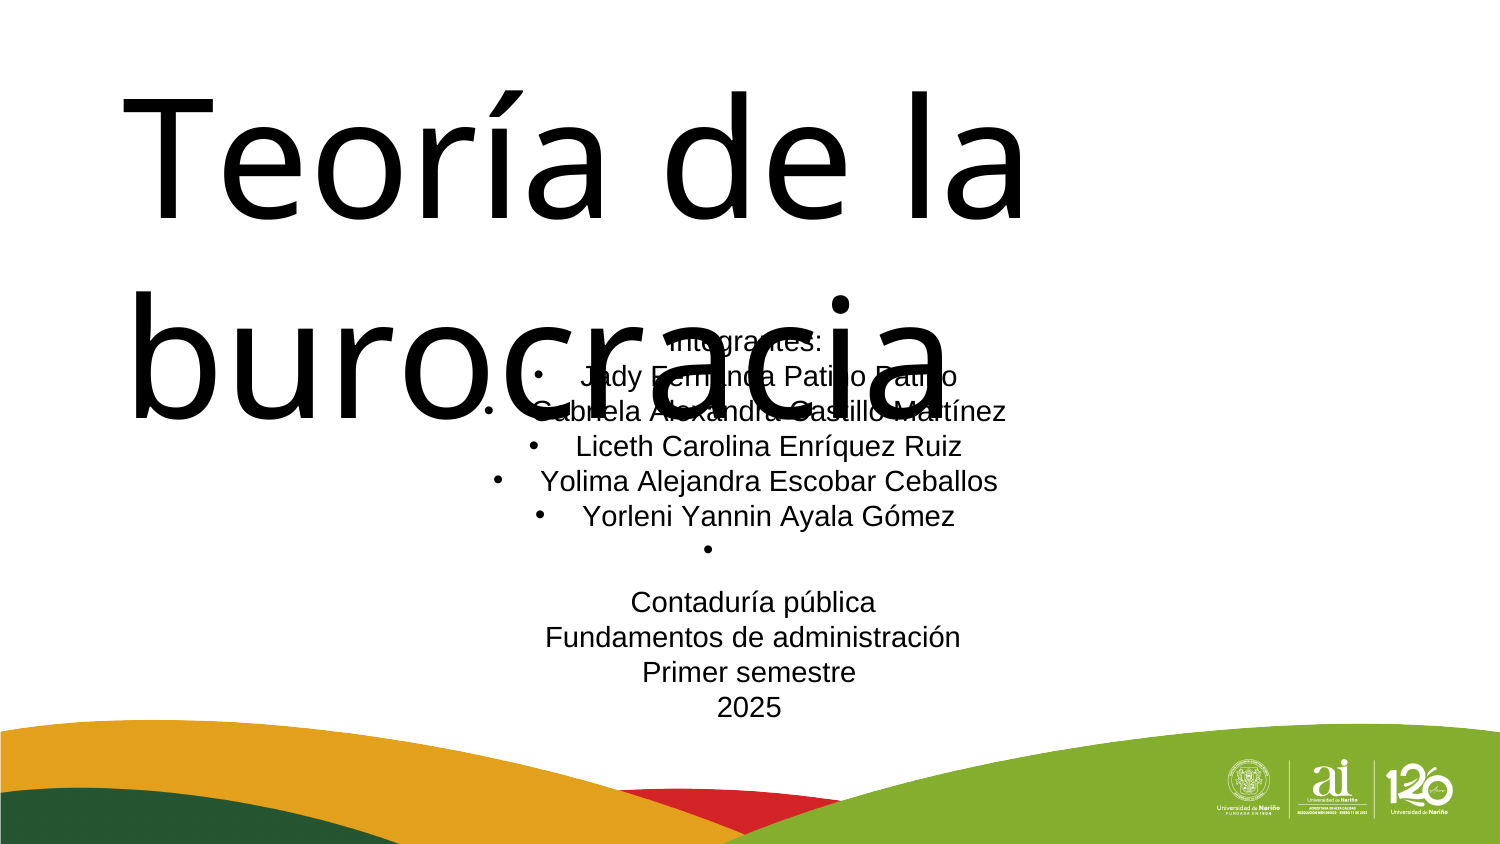

Teoría de la burocracia
Integrantes:
Jady Fernanda Patiño Patiño
Gabriela Alexandra Castillo Martínez
Liceth Carolina Enríquez Ruiz
Yolima Alejandra Escobar Ceballos
Yorleni Yannin Ayala Gómez
Contaduría pública
Fundamentos de administración
Primer semestre
2025